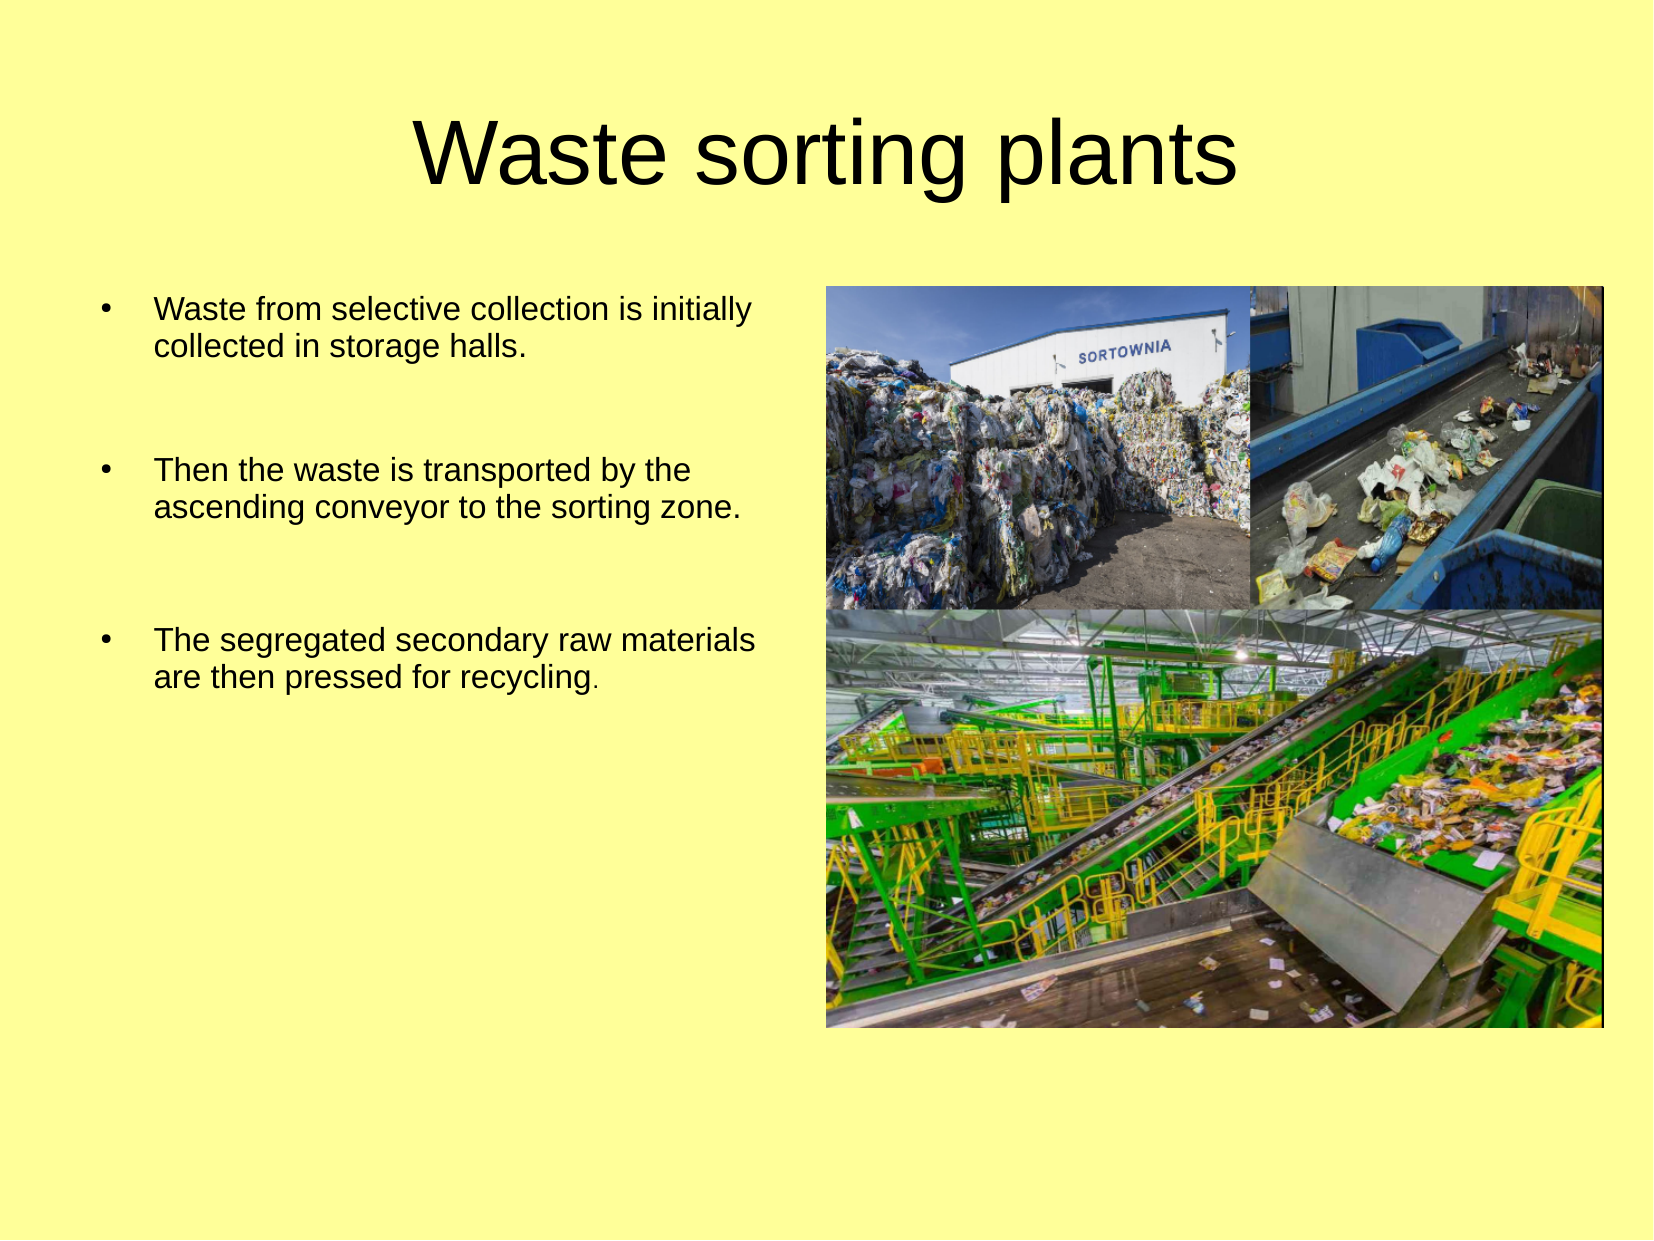

# Waste sorting plants
Waste from selective collection is initially collected in storage halls.
Then the waste is transported by the ascending conveyor to the sorting zone.
The segregated secondary raw materials are then pressed for recycling.